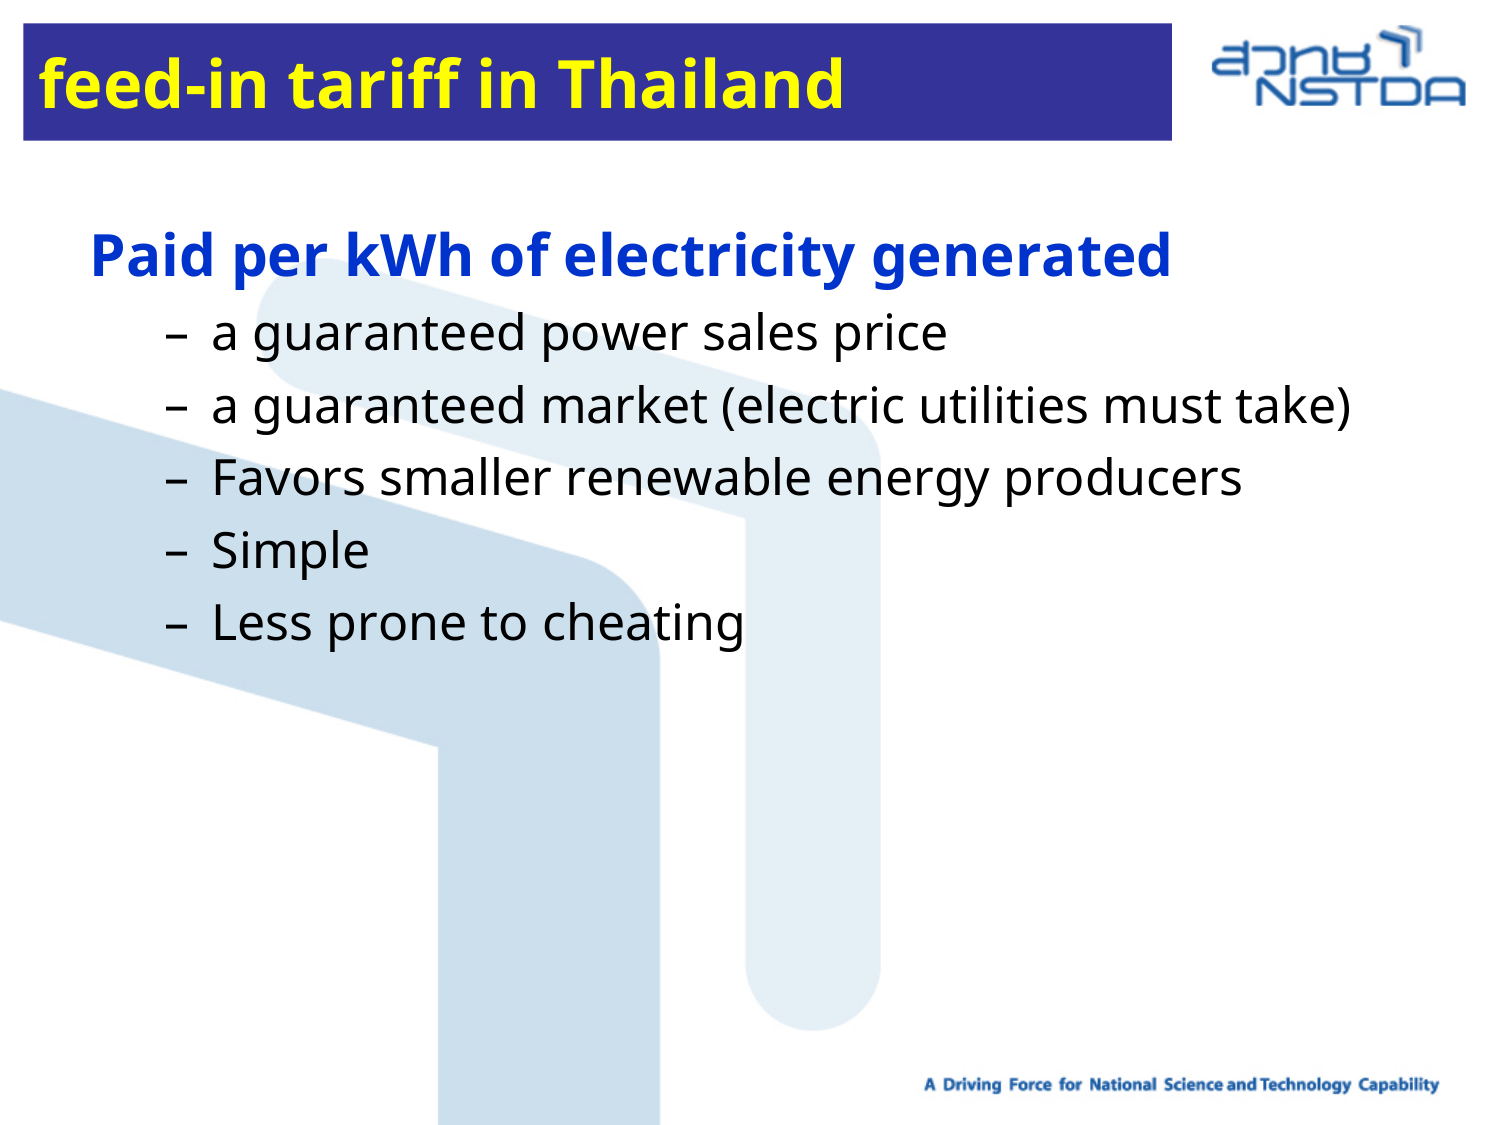

# feed-in tariff in Thailand
Paid per kWh of electricity generated
a guaranteed power sales price
a guaranteed market (electric utilities must take)
Favors smaller renewable energy producers
Simple
Less prone to cheating